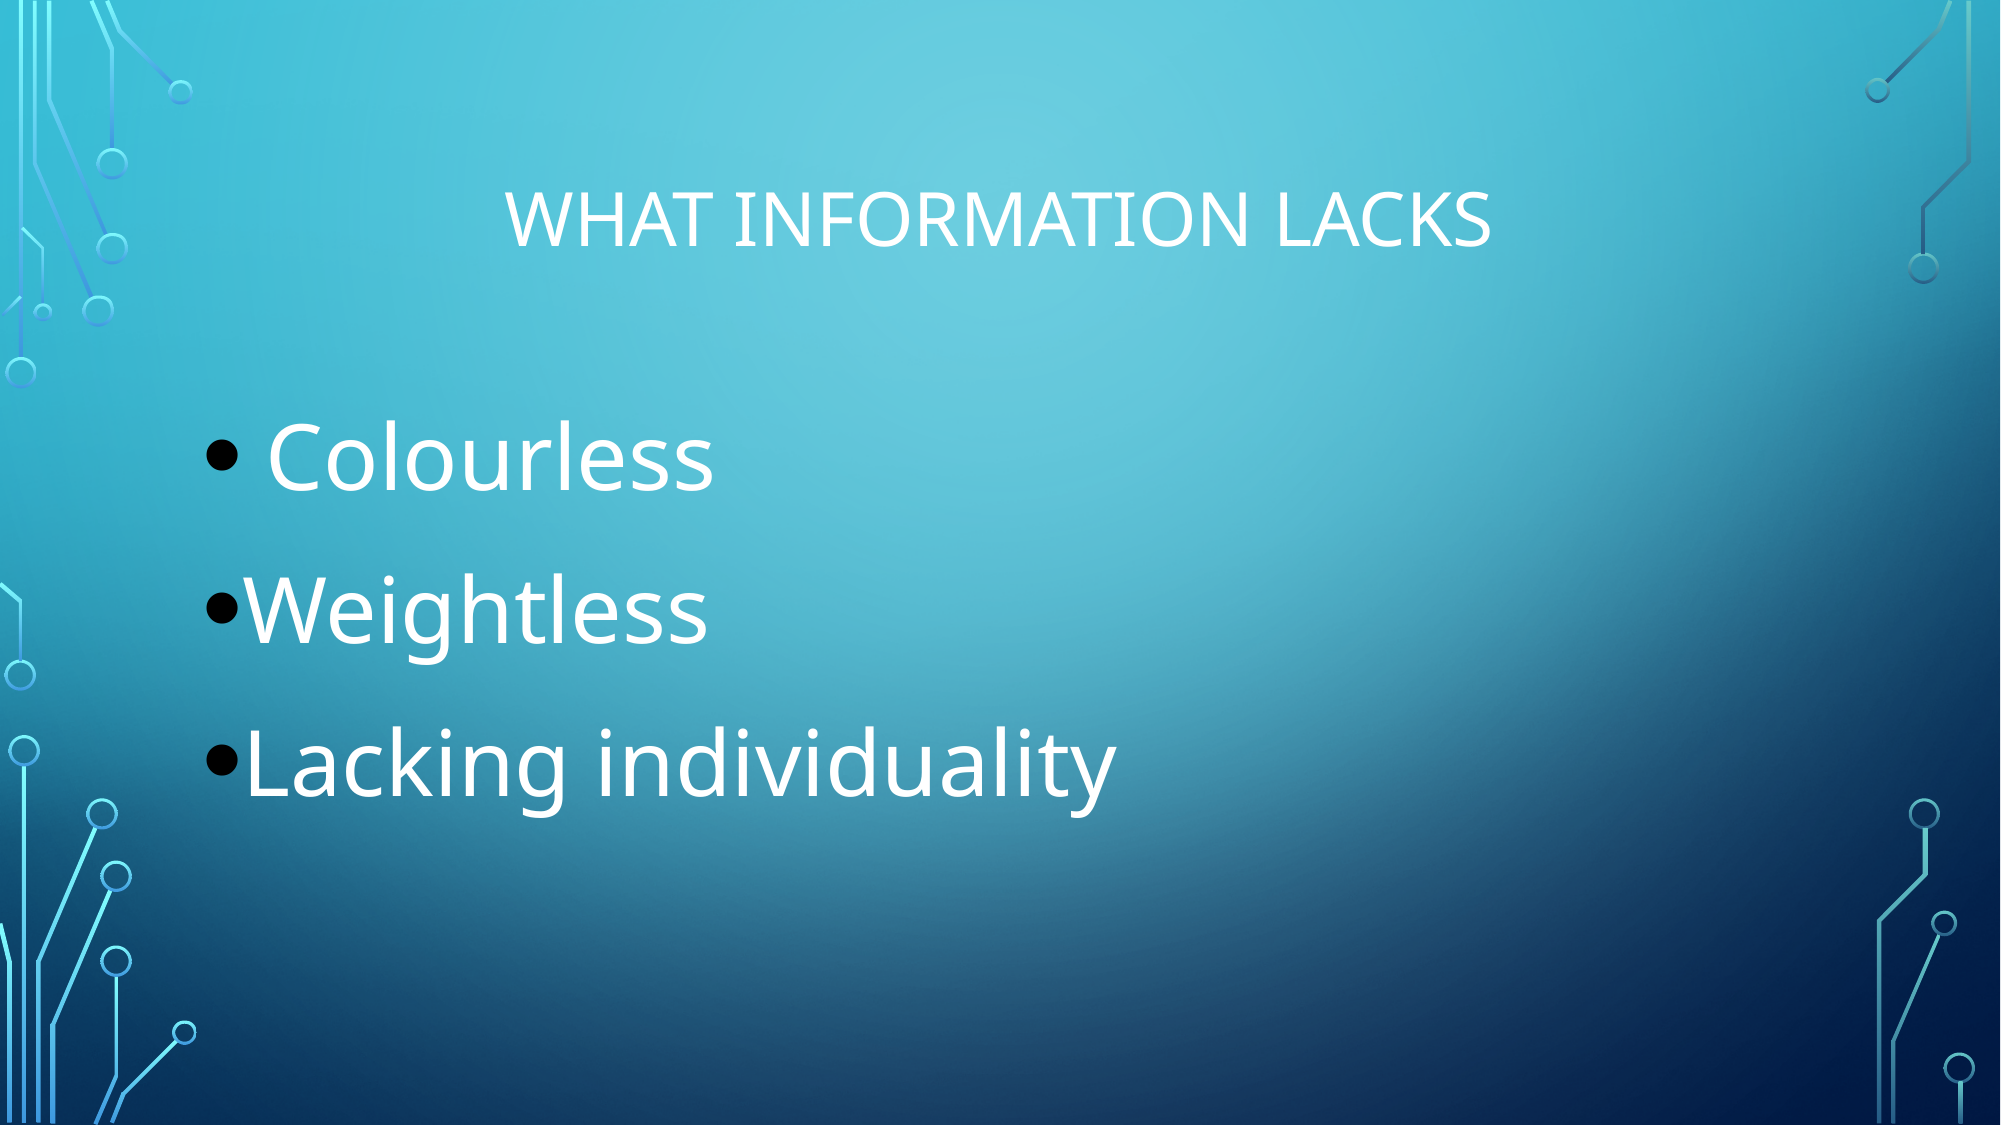

# What information lacks
 Colourless
Weightless
Lacking individuality